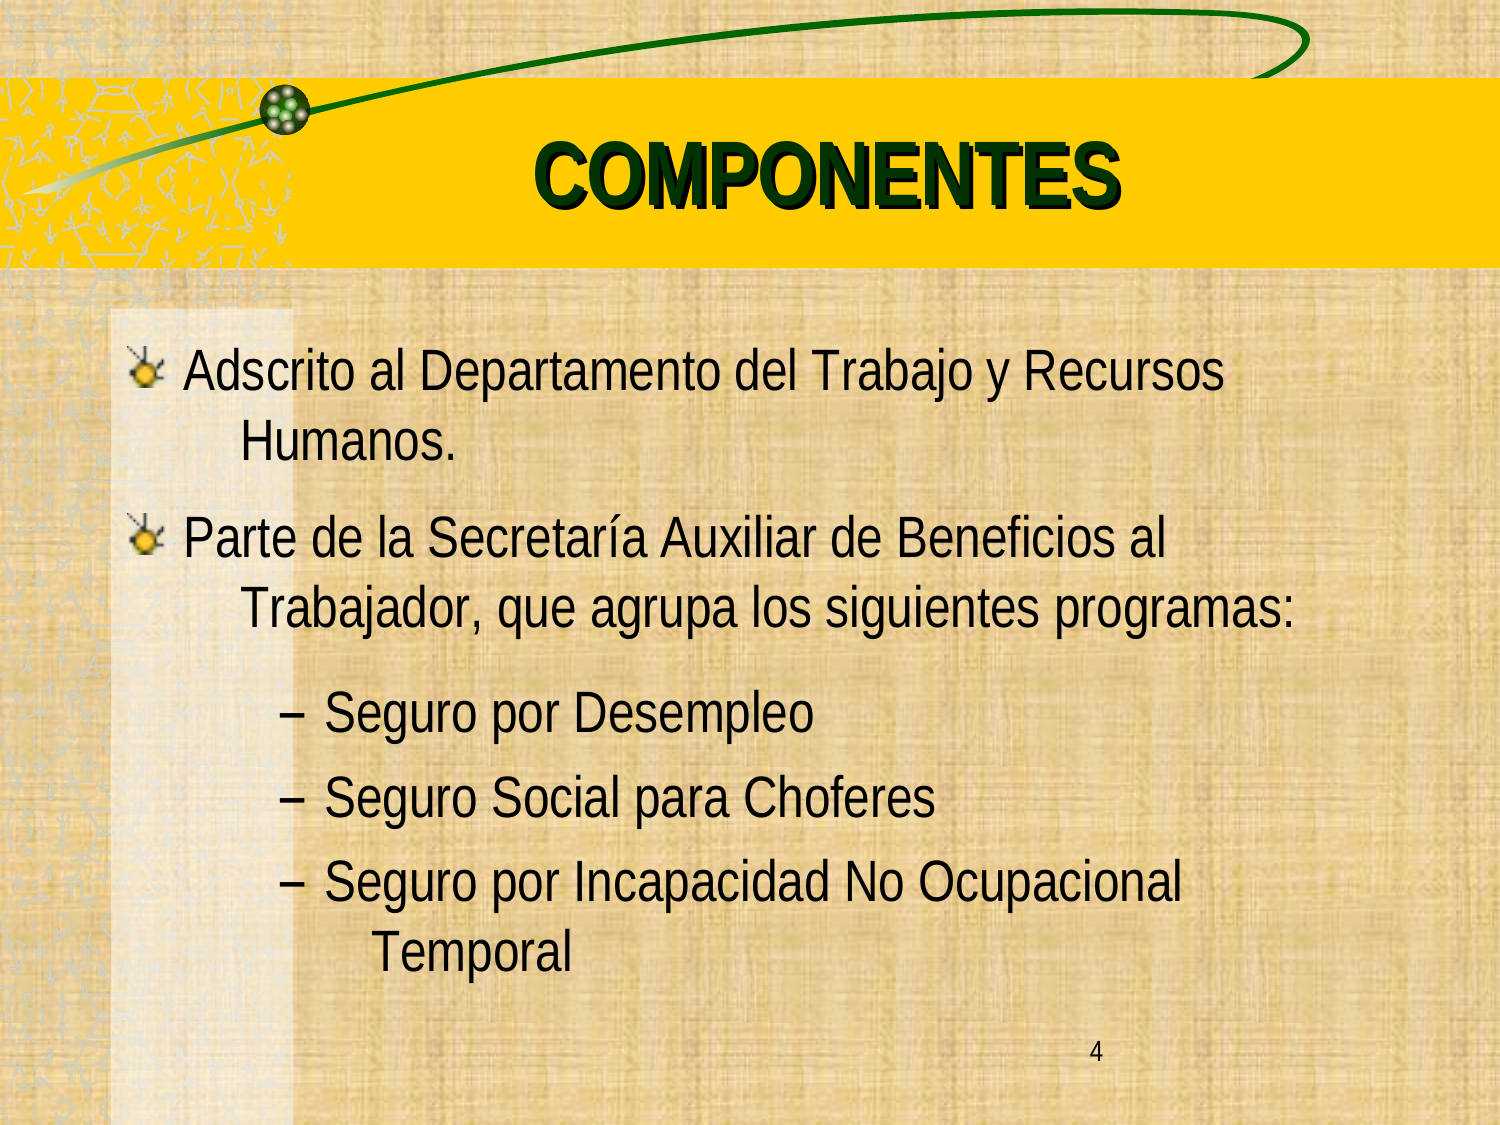

# COMPONENTES
Adscrito al Departamento del Trabajo y Recursos Humanos.
Parte de la Secretaría Auxiliar de Beneficios al Trabajador, que agrupa los siguientes programas:
Seguro por Desempleo
Seguro Social para Choferes
Seguro por Incapacidad No Ocupacional Temporal